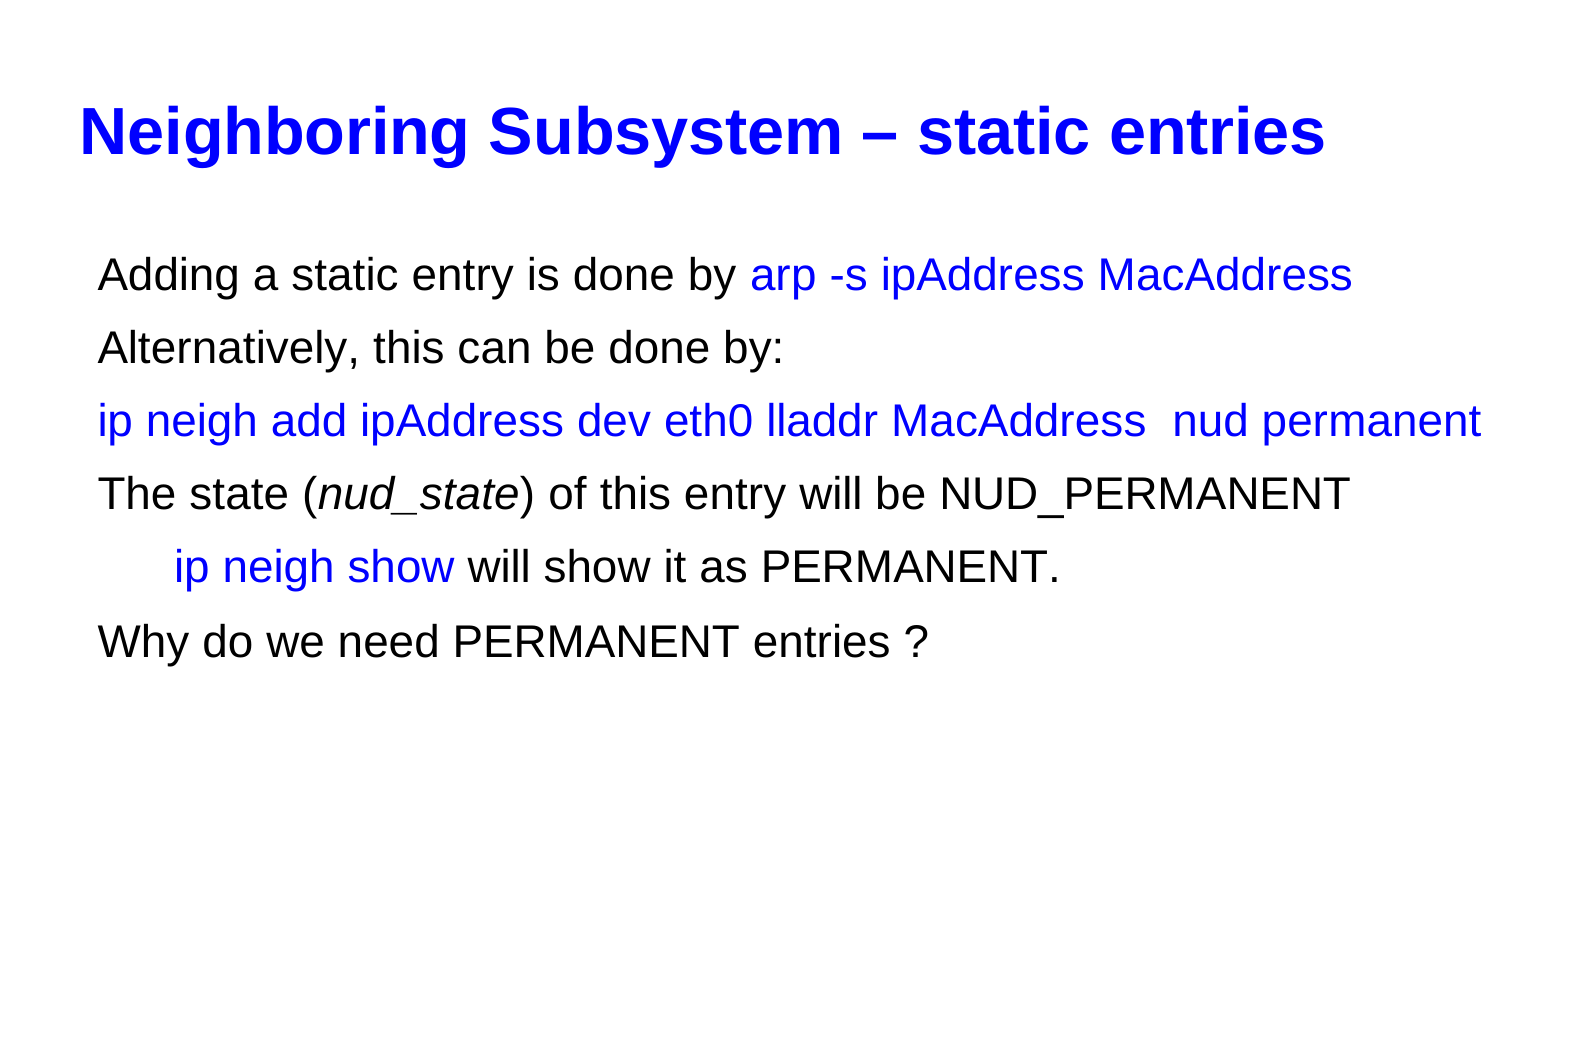

# Neighboring Subsystem – static entries
Adding a static entry is done by arp -s ipAddress MacAddress
Alternatively, this can be done by:
ip neigh add ipAddress dev eth0 lladdr MacAddress nud permanent
The state (nud_state) of this entry will be NUD_PERMANENT
ip neigh show will show it as PERMANENT.
Why do we need PERMANENT entries ?